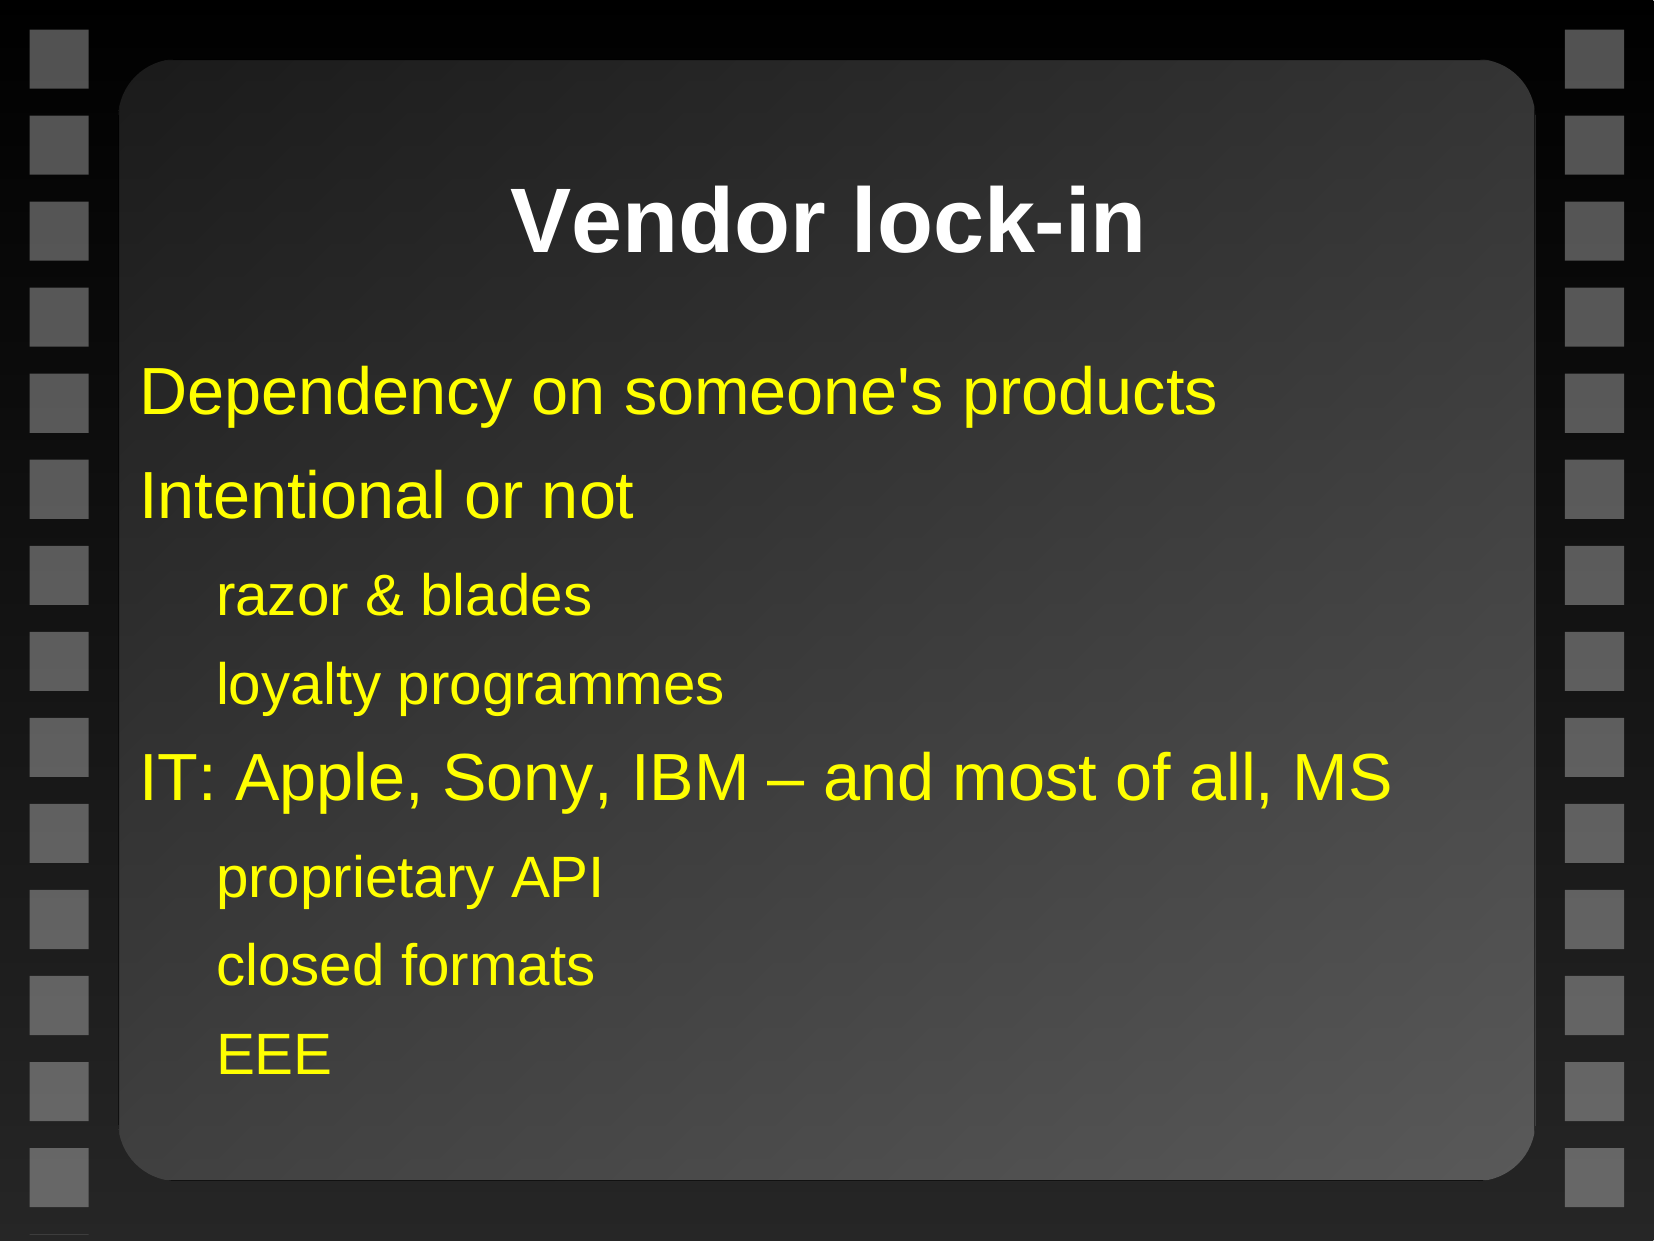

# Vendor lock-in
Dependency on someone's products
Intentional or not
razor & blades
loyalty programmes
IT: Apple, Sony, IBM – and most of all, MS
proprietary API
closed formats
EEE